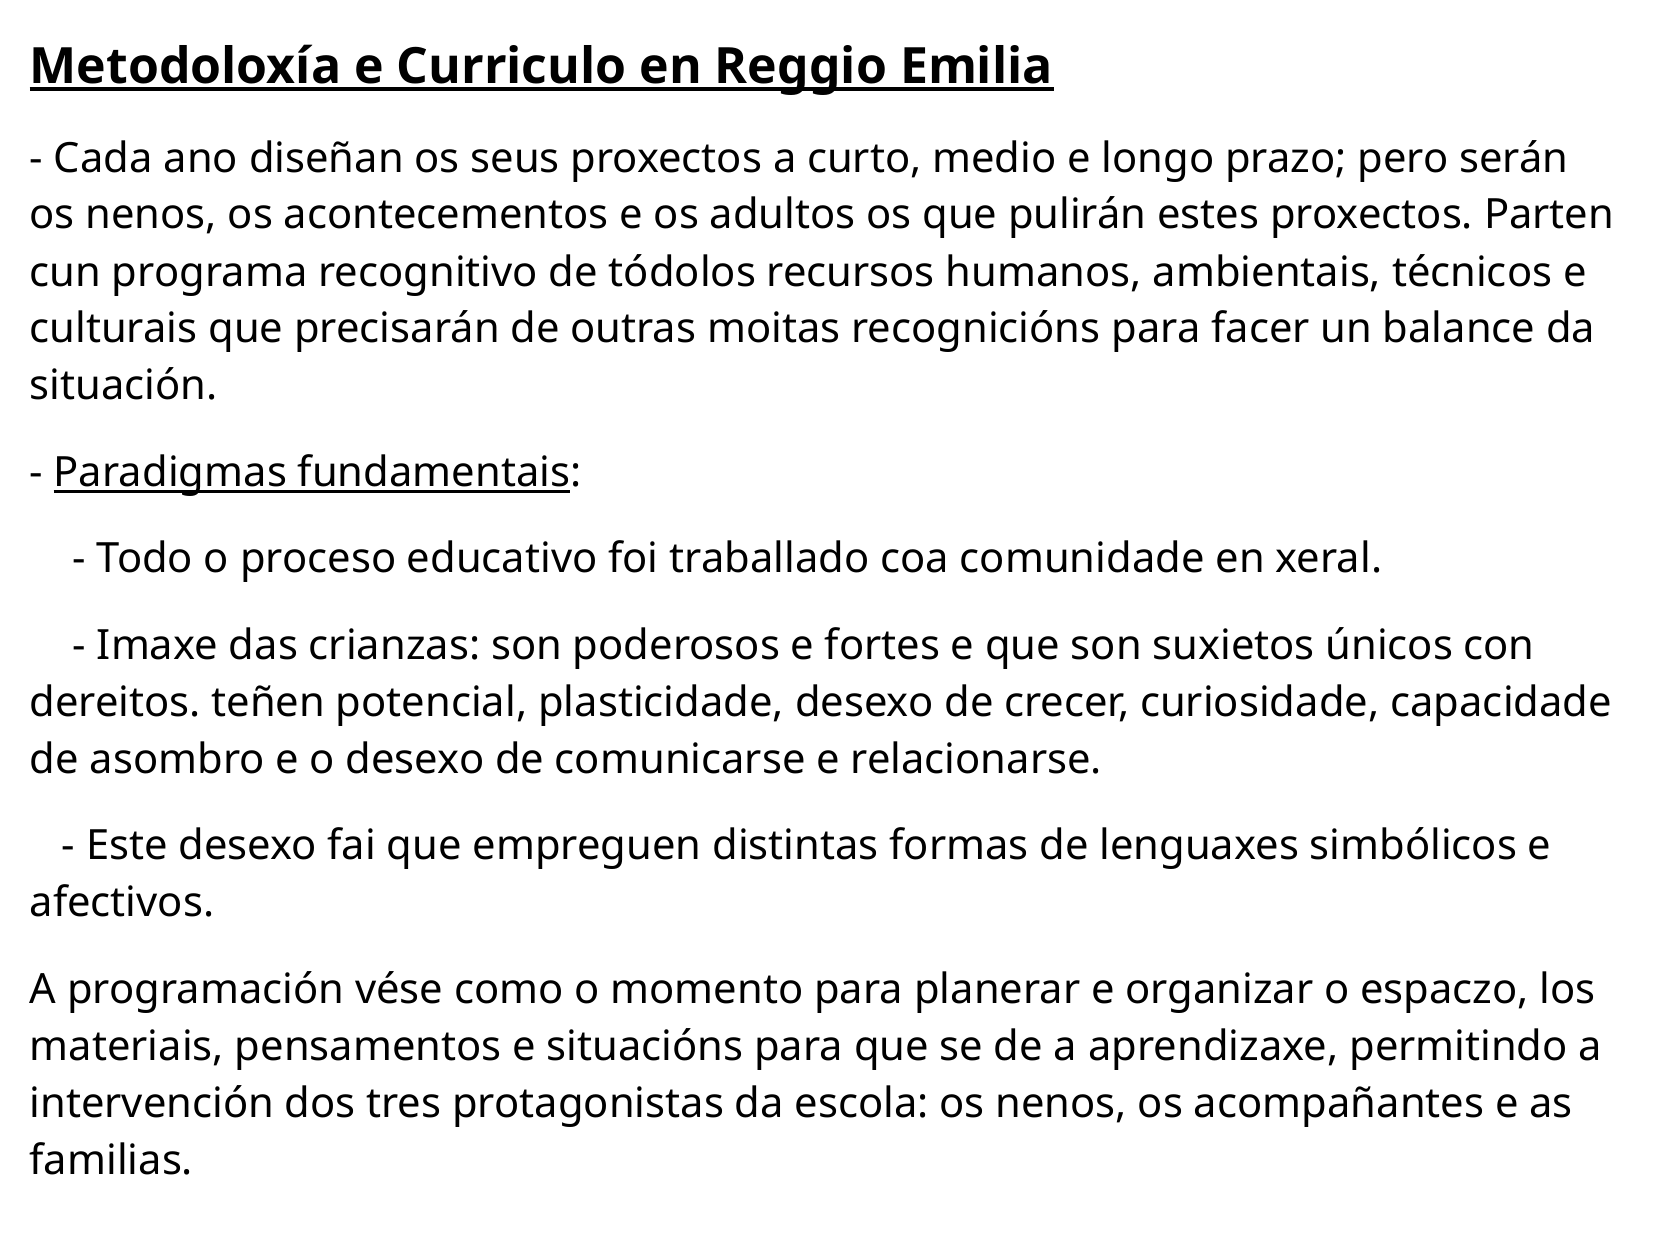

Metodoloxía e Curriculo en Reggio Emilia
- Cada ano diseñan os seus proxectos a curto, medio e longo prazo; pero serán os nenos, os acontecementos e os adultos os que pulirán estes proxectos. Parten cun programa recognitivo de tódolos recursos humanos, ambientais, técnicos e culturais que precisarán de outras moitas recognicións para facer un balance da situación.
- Paradigmas fundamentais:
 - Todo o proceso educativo foi traballado coa comunidade en xeral.
 - Imaxe das crianzas: son poderosos e fortes e que son suxietos únicos con dereitos. teñen potencial, plasticidade, desexo de crecer, curiosidade, capacidade de asombro e o desexo de comunicarse e relacionarse.
 - Este desexo fai que empreguen distintas formas de lenguaxes simbólicos e afectivos.
A programación vése como o momento para planerar e organizar o espaczo, los materiais, pensamentos e situacións para que se de a aprendizaxe, permitindo a intervención dos tres protagonistas da escola: os nenos, os acompañantes e as familias.
#